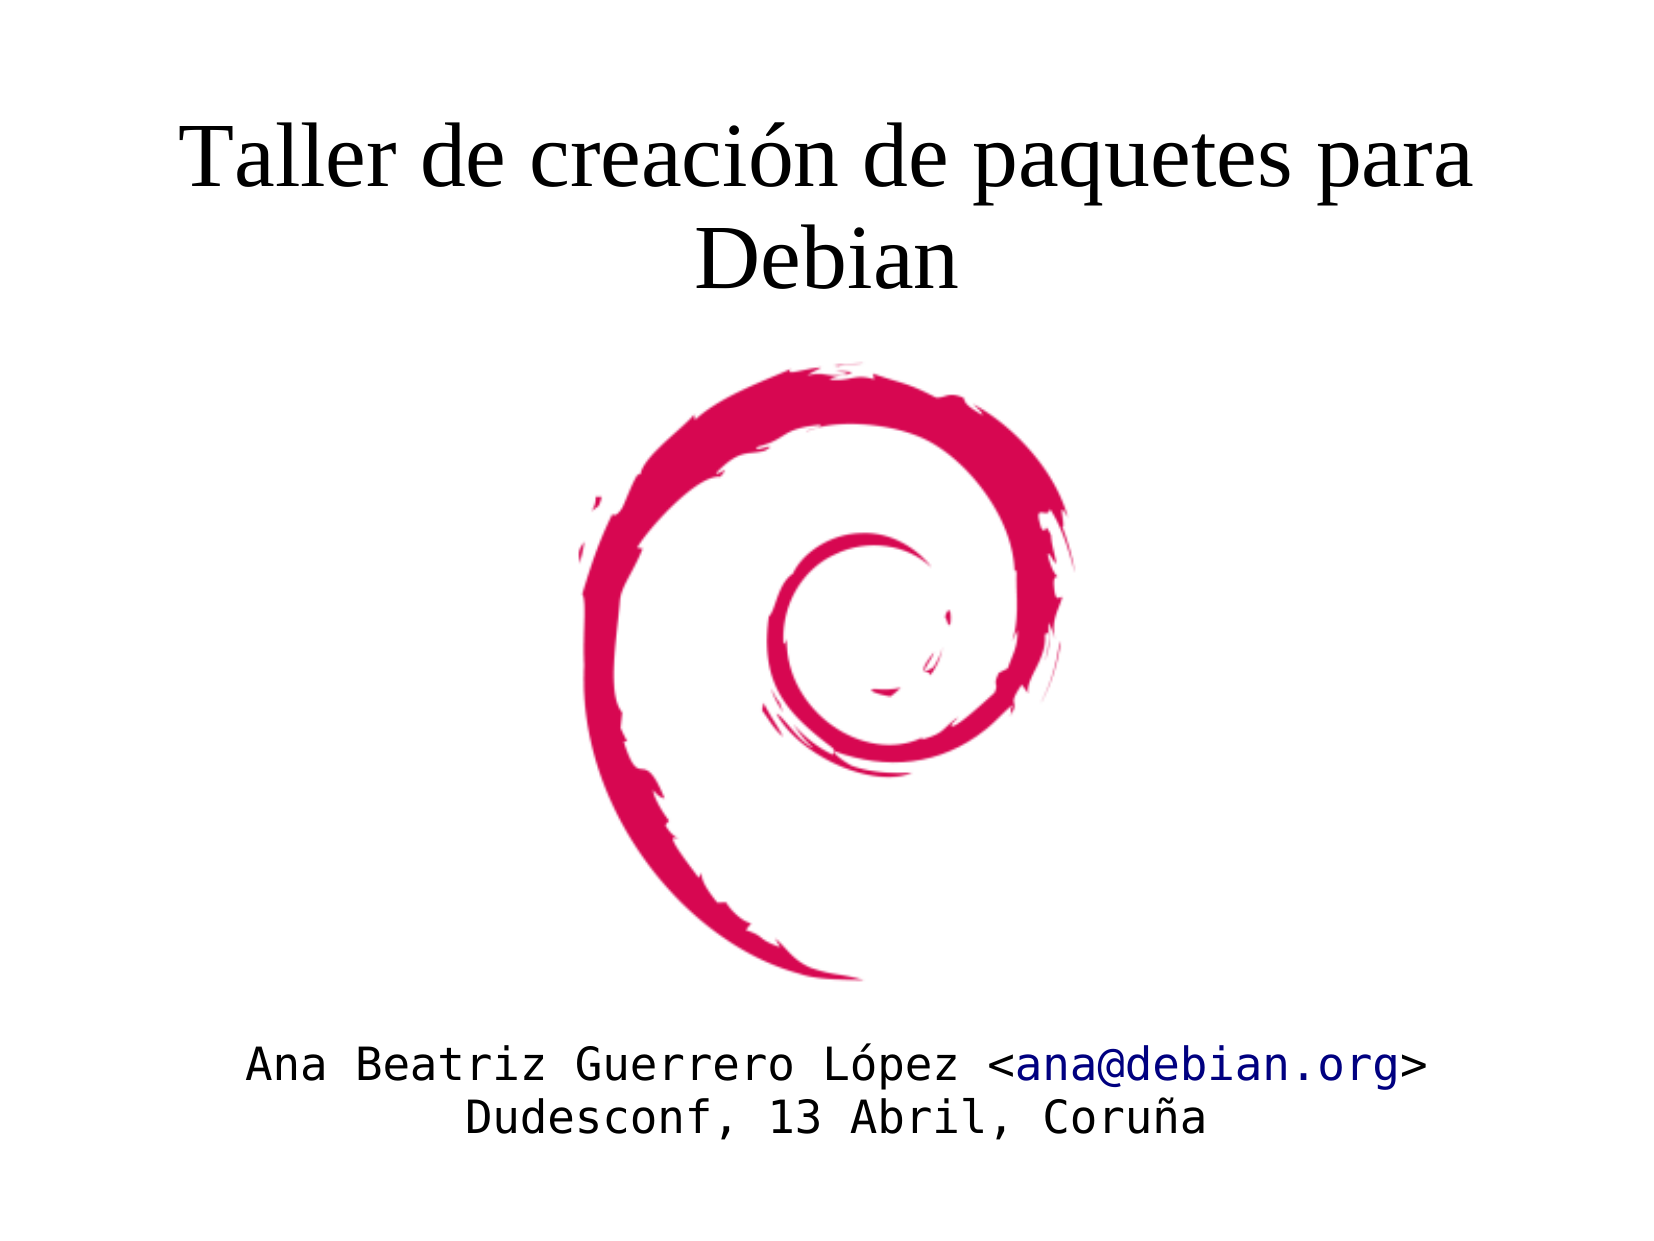

# Taller de creación de paquetes para Debian
Ana Beatriz Guerrero López <ana@debian.org>
Dudesconf, 13 Abril, Coruña